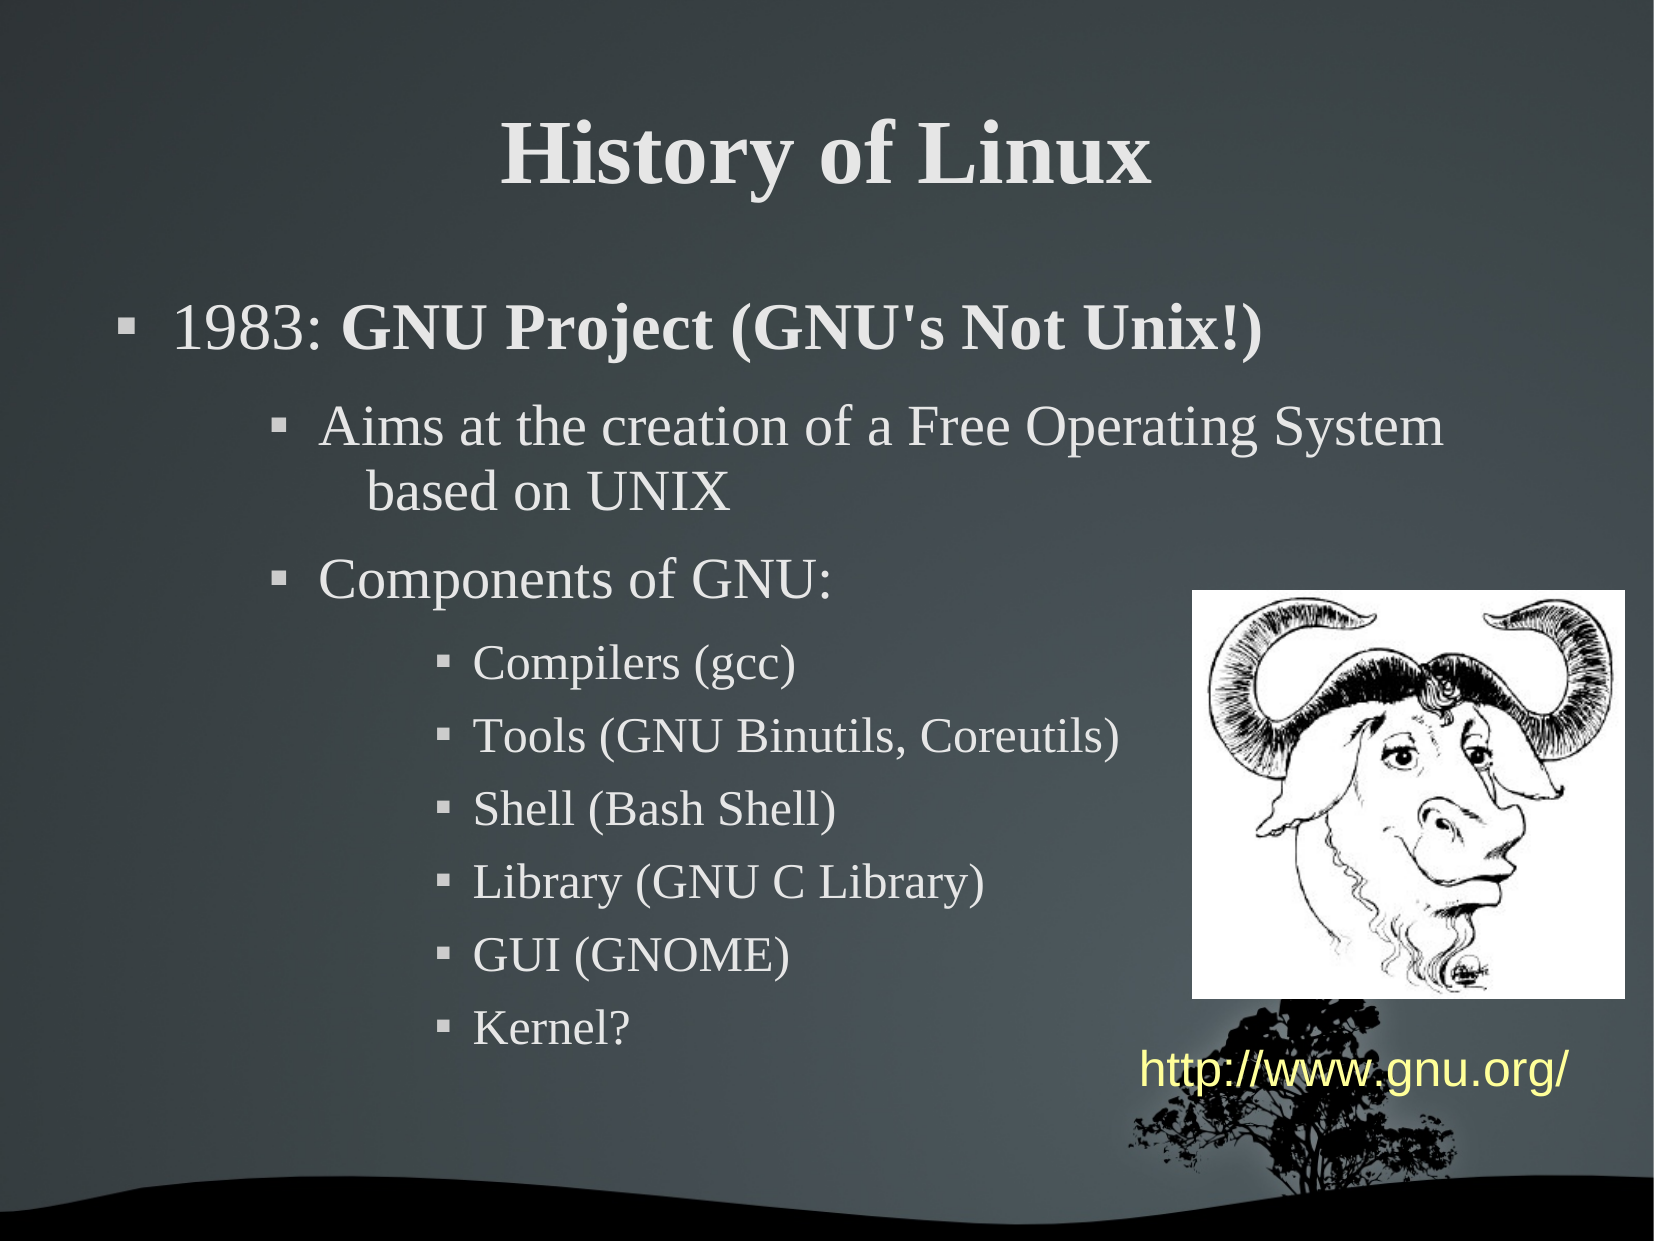

# History of Linux
1983: GNU Project (GNU's Not Unix!)
Aims at the creation of a Free Operating System based on UNIX
Components of GNU:
Compilers (gcc)
Tools (GNU Binutils, Coreutils)
Shell (Bash Shell)
Library (GNU C Library)
GUI (GNOME)
Kernel?
http://www.gnu.org/